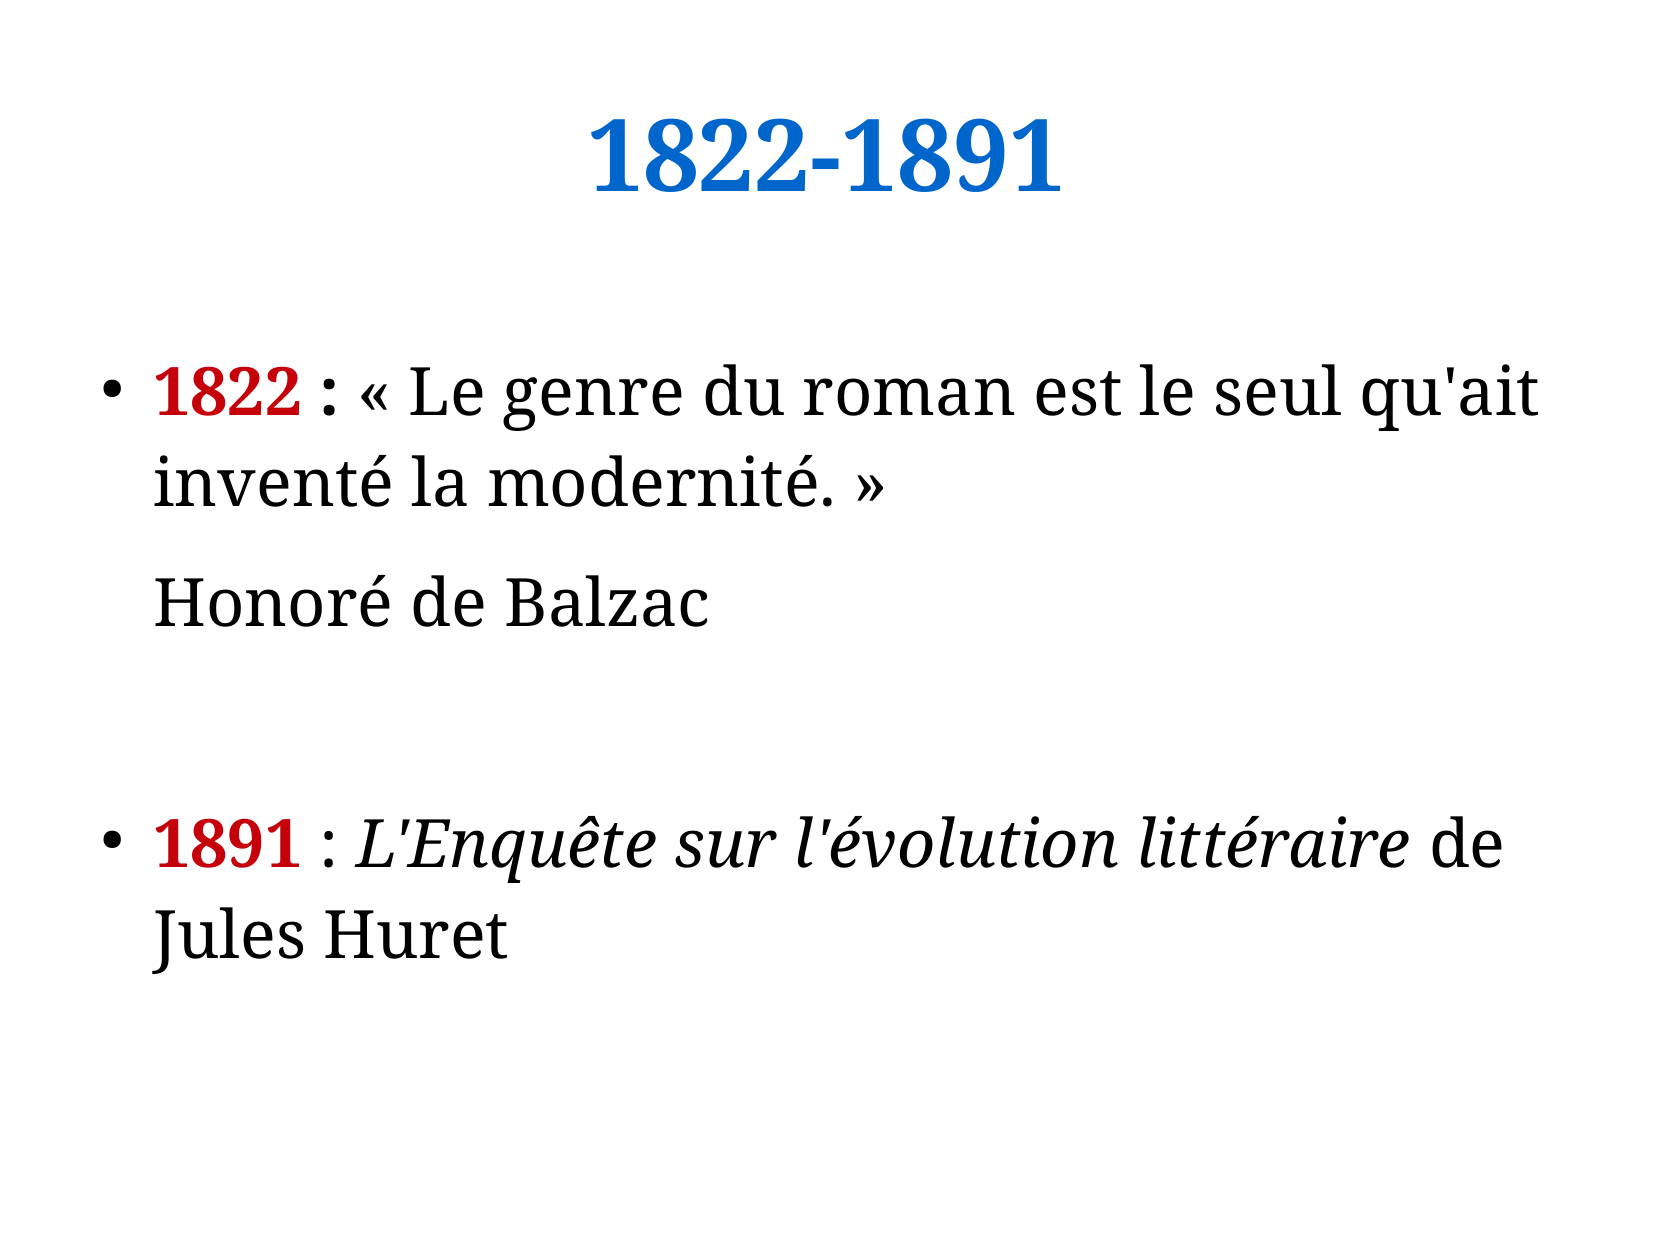

# 1822-1891
1822 : « Le genre du roman est le seul qu'ait inventé la modernité. »
Honoré de Balzac
1891 : L'Enquête sur l'évolution littéraire de Jules Huret